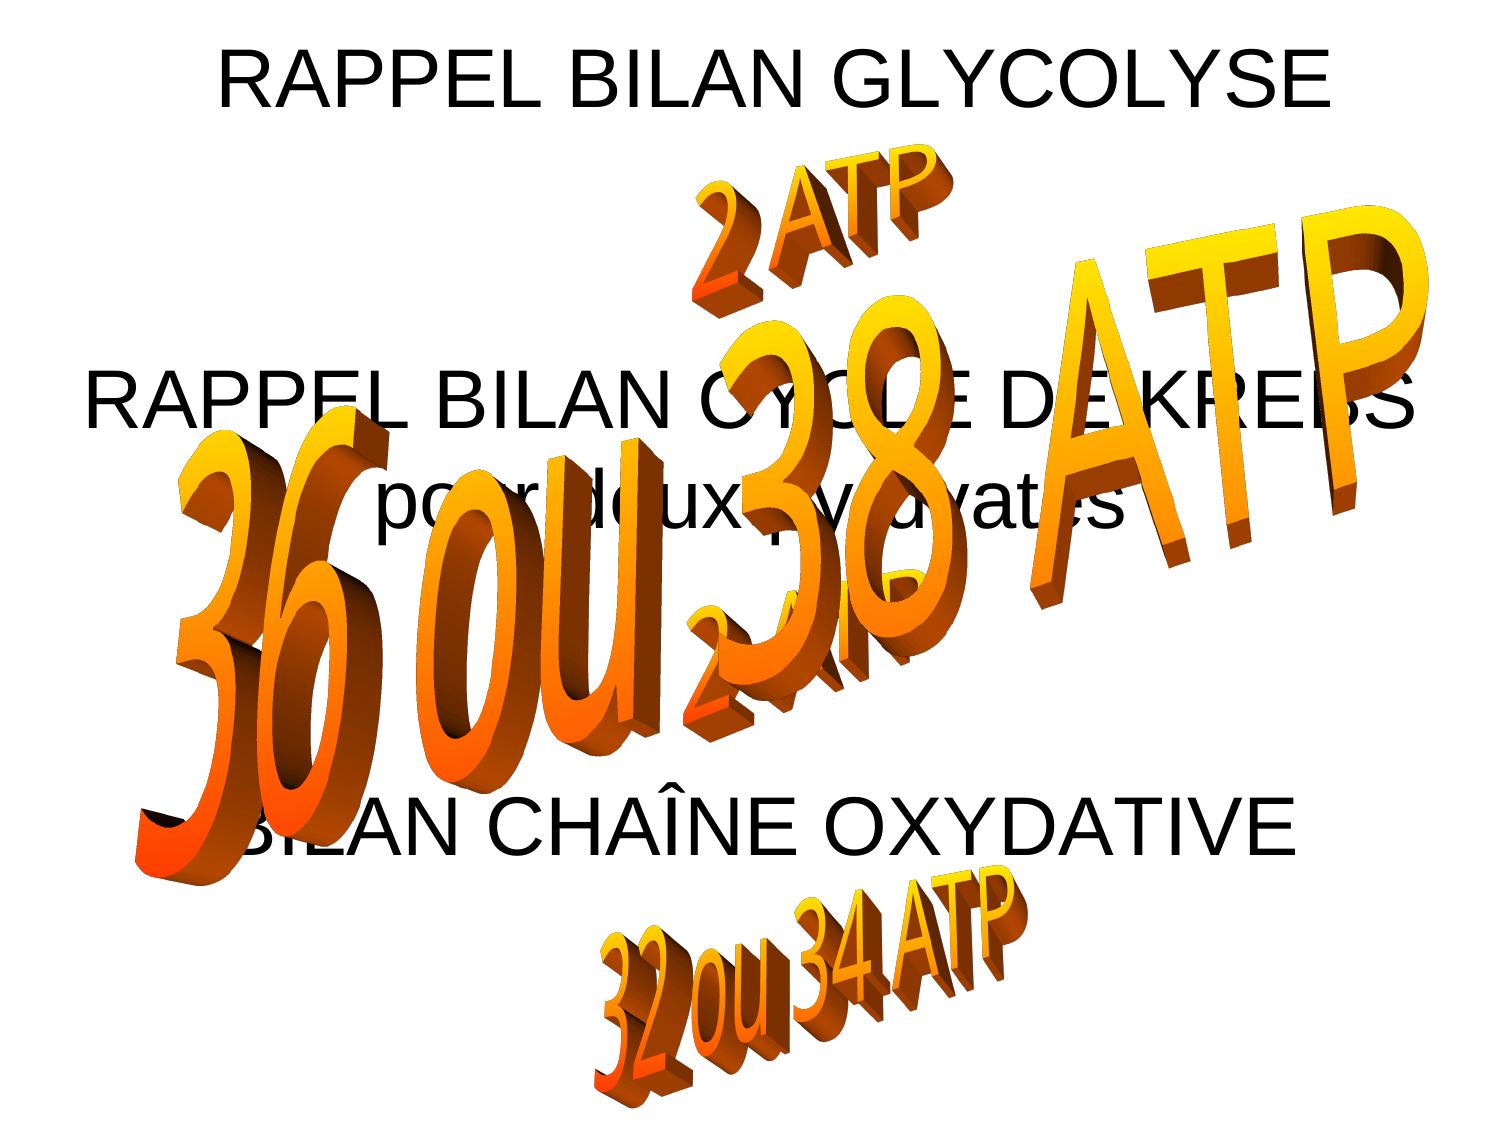

RAPPEL BILAN GLYCOLYSE
 2 ATP
36 ou 38 ATP
RAPPEL BILAN CYCLE DE KREBS
pour deux pyruvates
 2 ATP
BILAN CHAÎNE OXYDATIVE
 32 ou 34 ATP